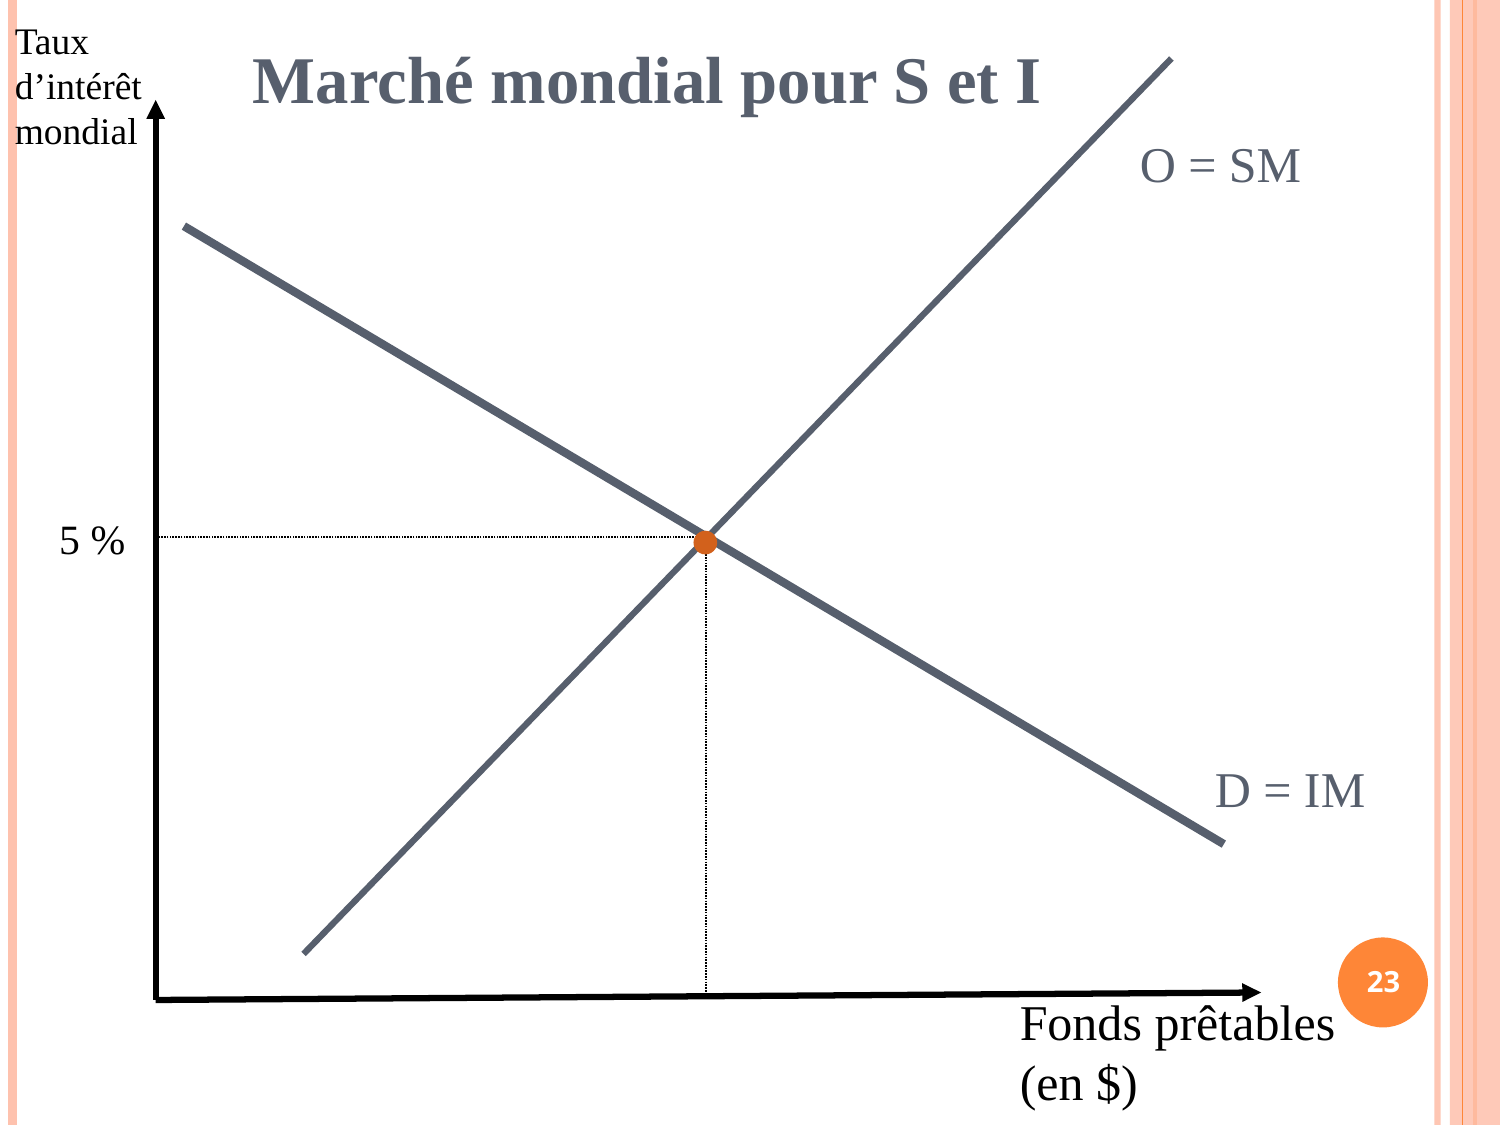

Taux d’intérêt mondial
Marché mondial pour S et I
O = SM
5 %
D = IM
Fonds prêtables
(en $)